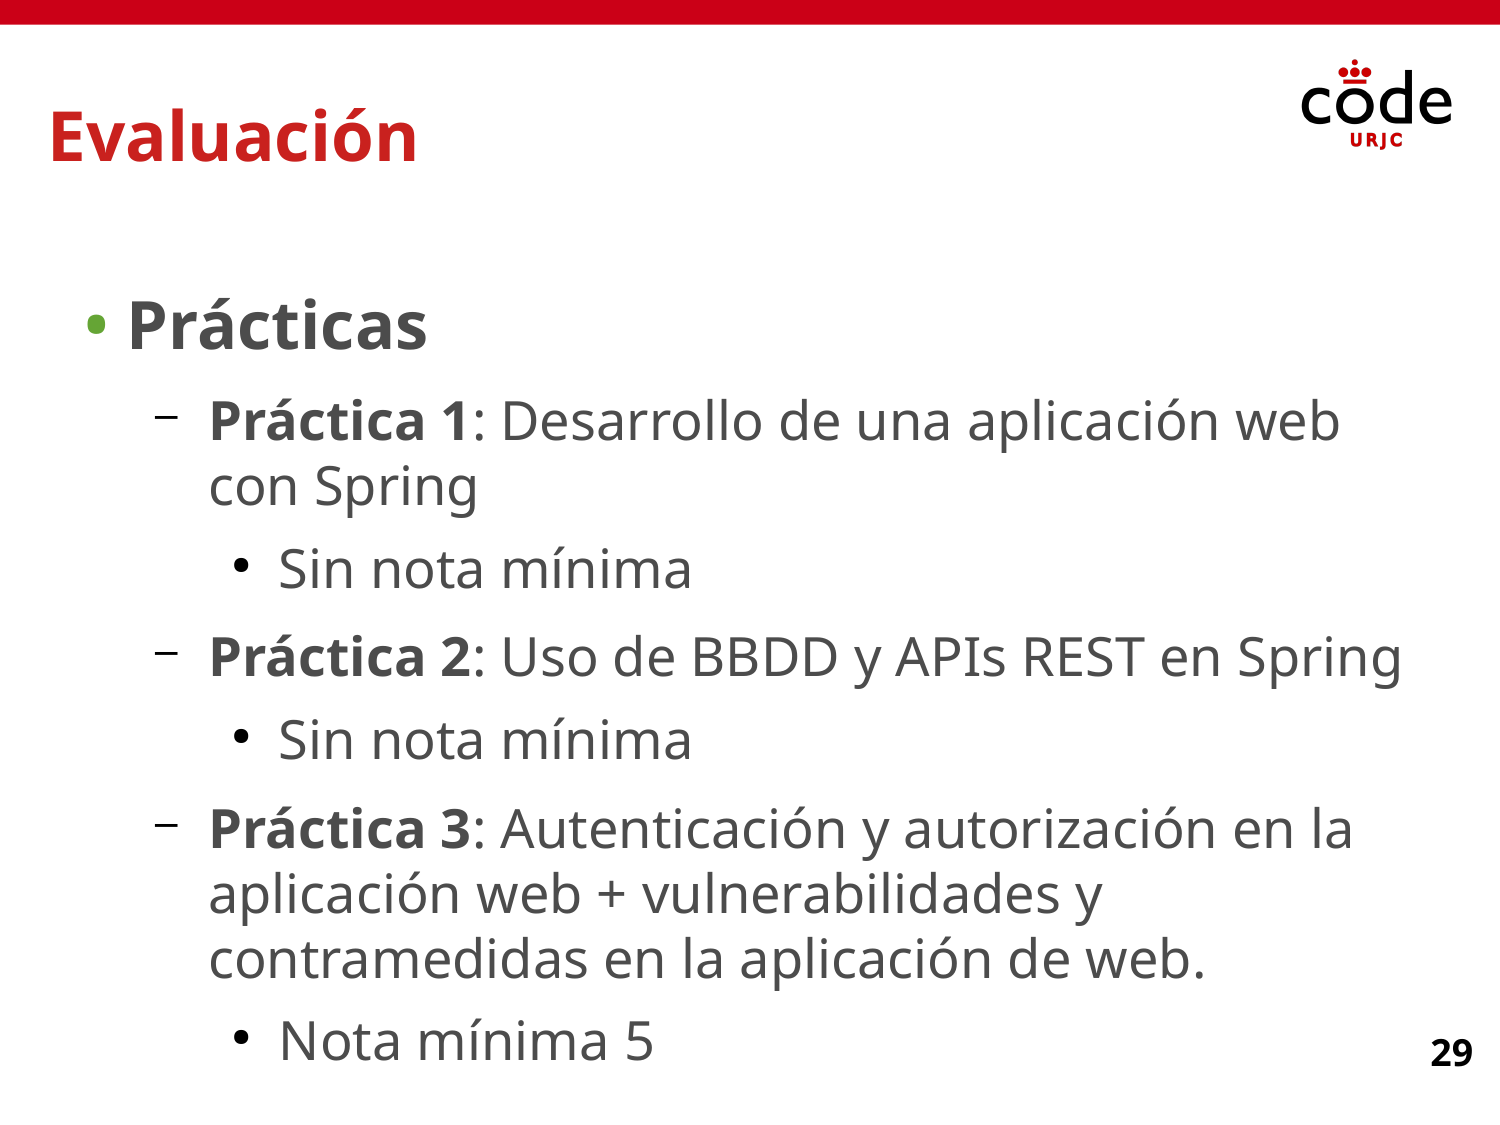

# Evaluación
Prácticas
Práctica 1: Desarrollo de una aplicación web con Spring
Sin nota mínima
Práctica 2: Uso de BBDD y APIs REST en Spring
Sin nota mínima
Práctica 3: Autenticación y autorización en la aplicación web + vulnerabilidades y contramedidas en la aplicación de web.
Nota mínima 5
29